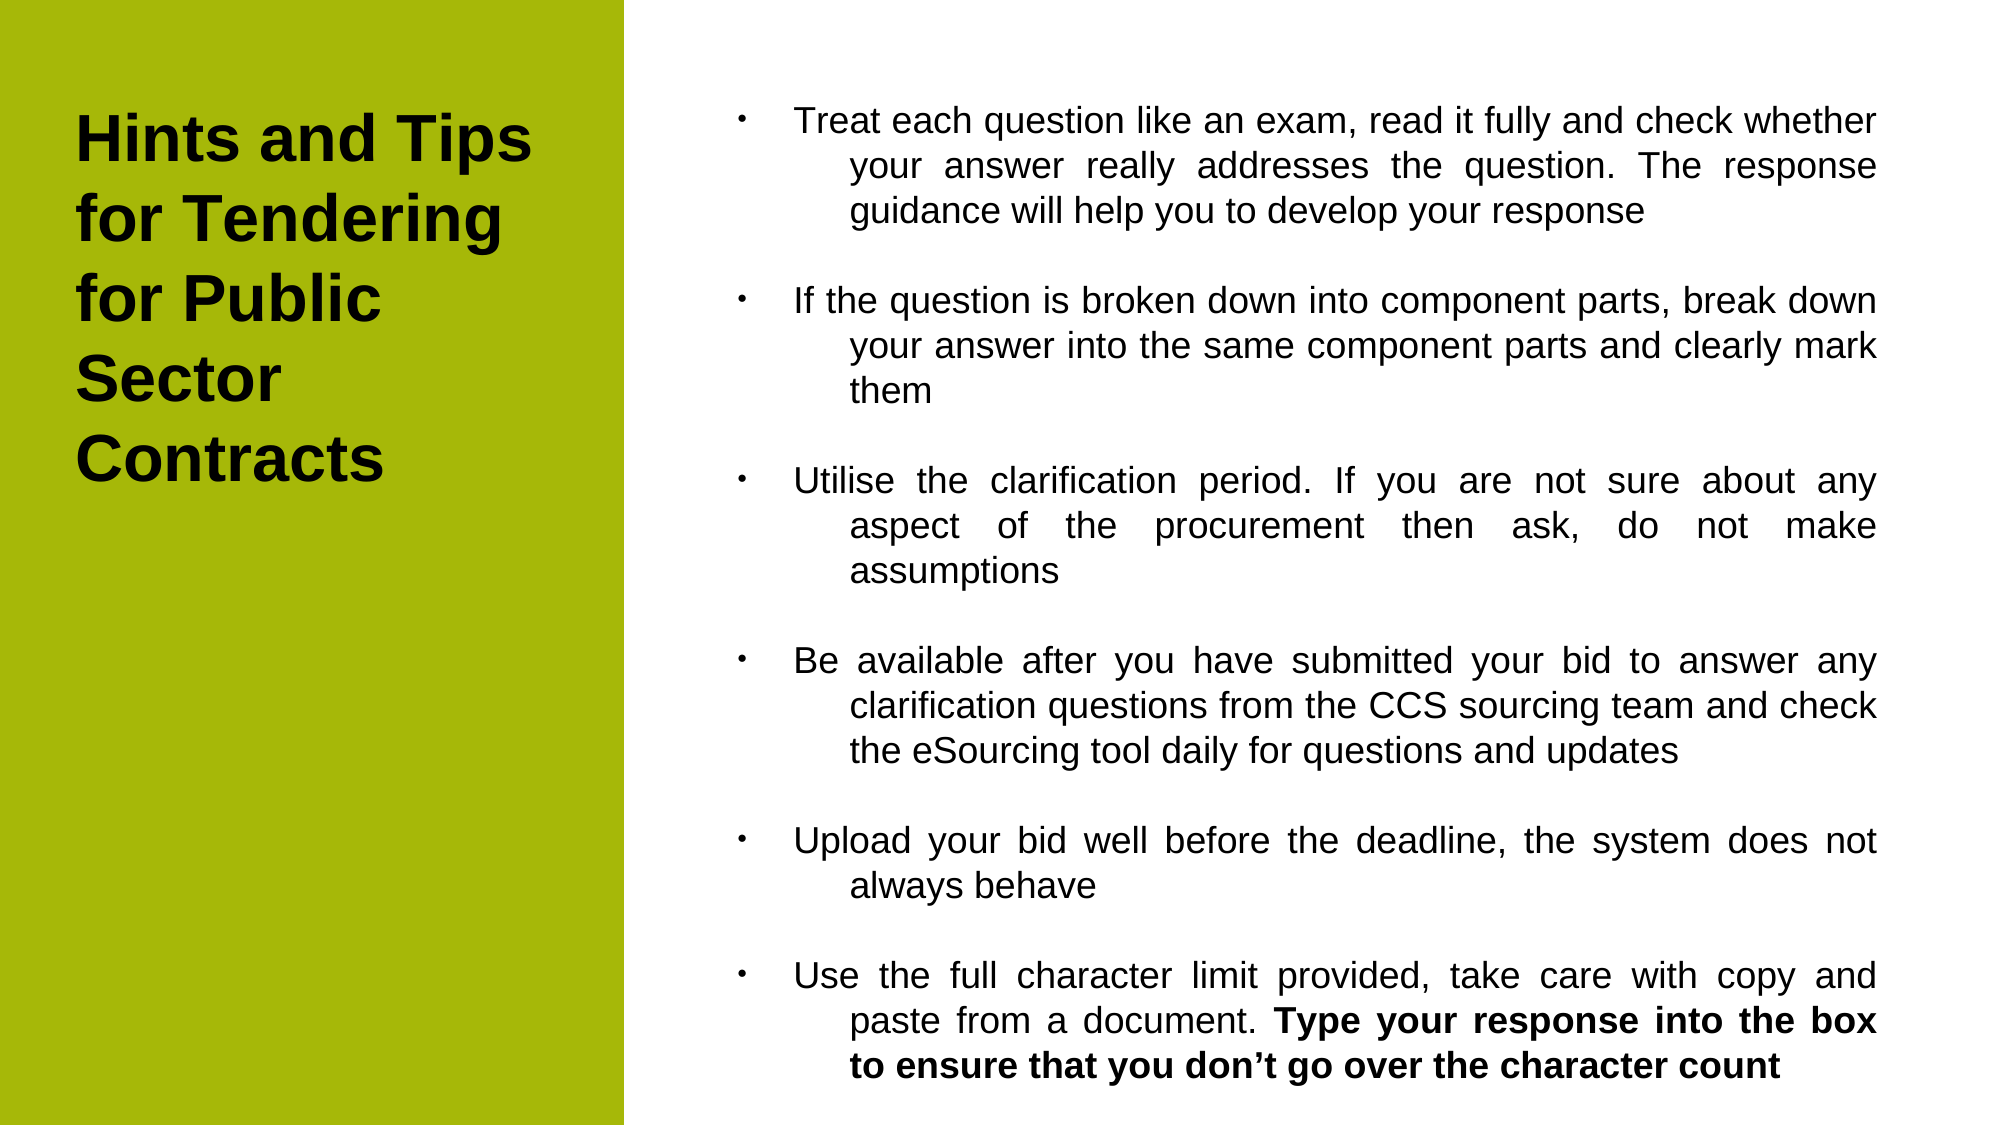

# Hints and Tips for Tendering for Public Sector Contracts
Treat each question like an exam, read it fully and check whether your answer really addresses the question. The response guidance will help you to develop your response
If the question is broken down into component parts, break down your answer into the same component parts and clearly mark them
Utilise the clarification period. If you are not sure about any aspect of the procurement then ask, do not make assumptions
Be available after you have submitted your bid to answer any clarification questions from the CCS sourcing team and check the eSourcing tool daily for questions and updates
Upload your bid well before the deadline, the system does not always behave
Use the full character limit provided, take care with copy and paste from a document. Type your response into the box to ensure that you don’t go over the character count